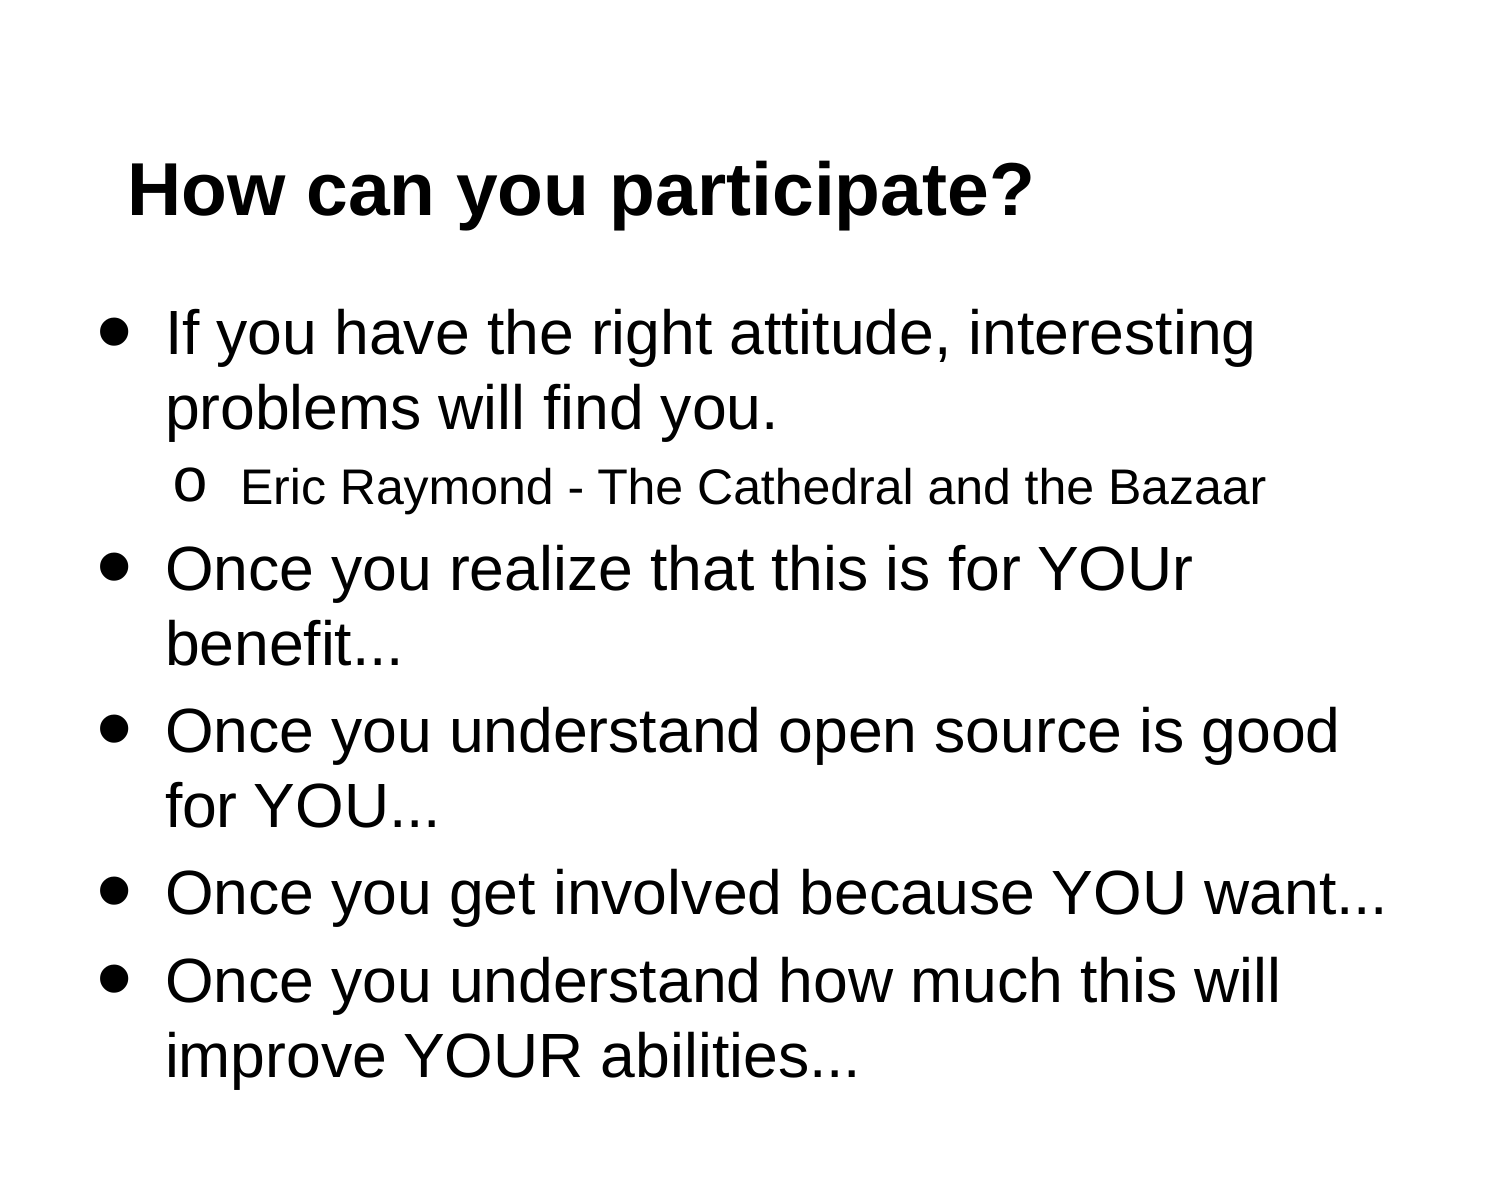

# How can you participate?
If you have the right attitude, interesting problems will find you.
Eric Raymond - The Cathedral and the Bazaar
Once you realize that this is for YOUr benefit...
Once you understand open source is good for YOU...
Once you get involved because YOU want...
Once you understand how much this will improve YOUR abilities...